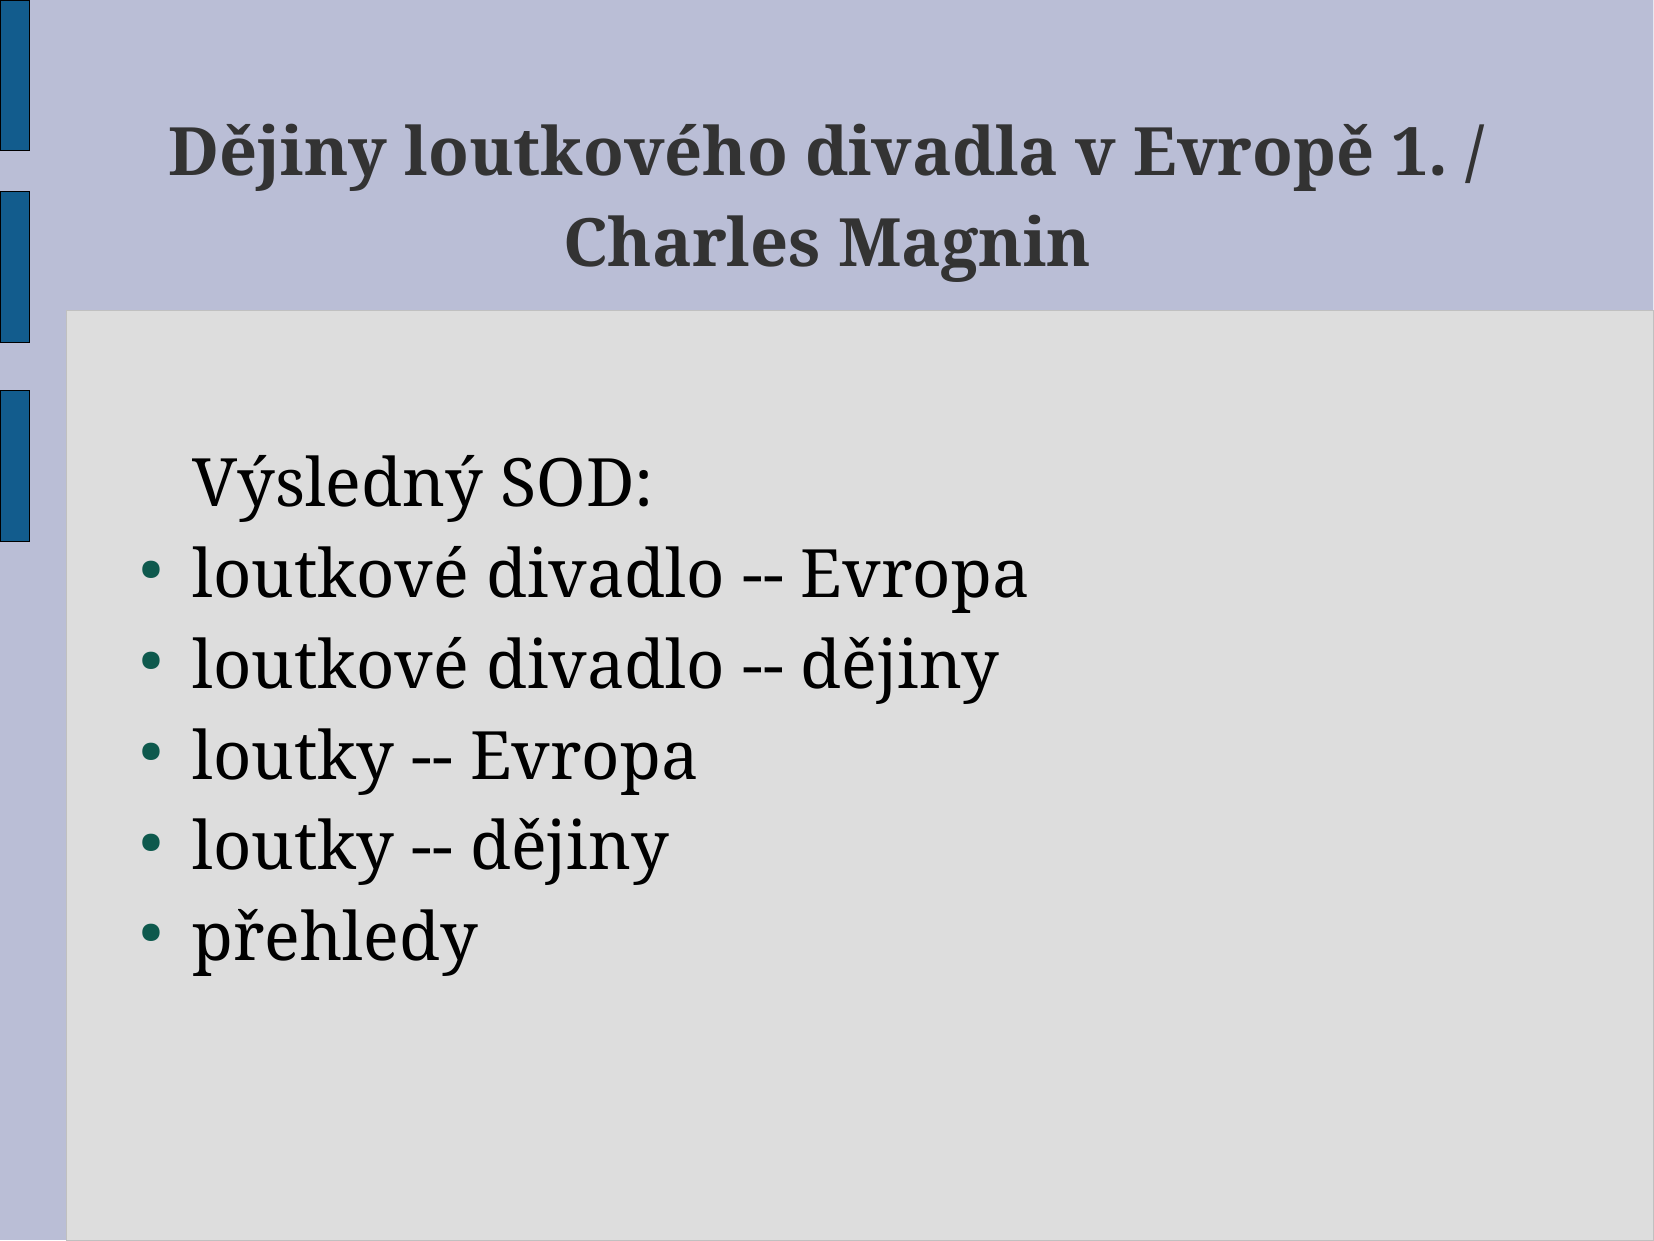

# Dějiny loutkového divadla v Evropě 1. / Charles Magnin
Výsledný SOD:
loutkové divadlo -- Evropa
loutkové divadlo -- dějiny
loutky -- Evropa
loutky -- dějiny
přehledy